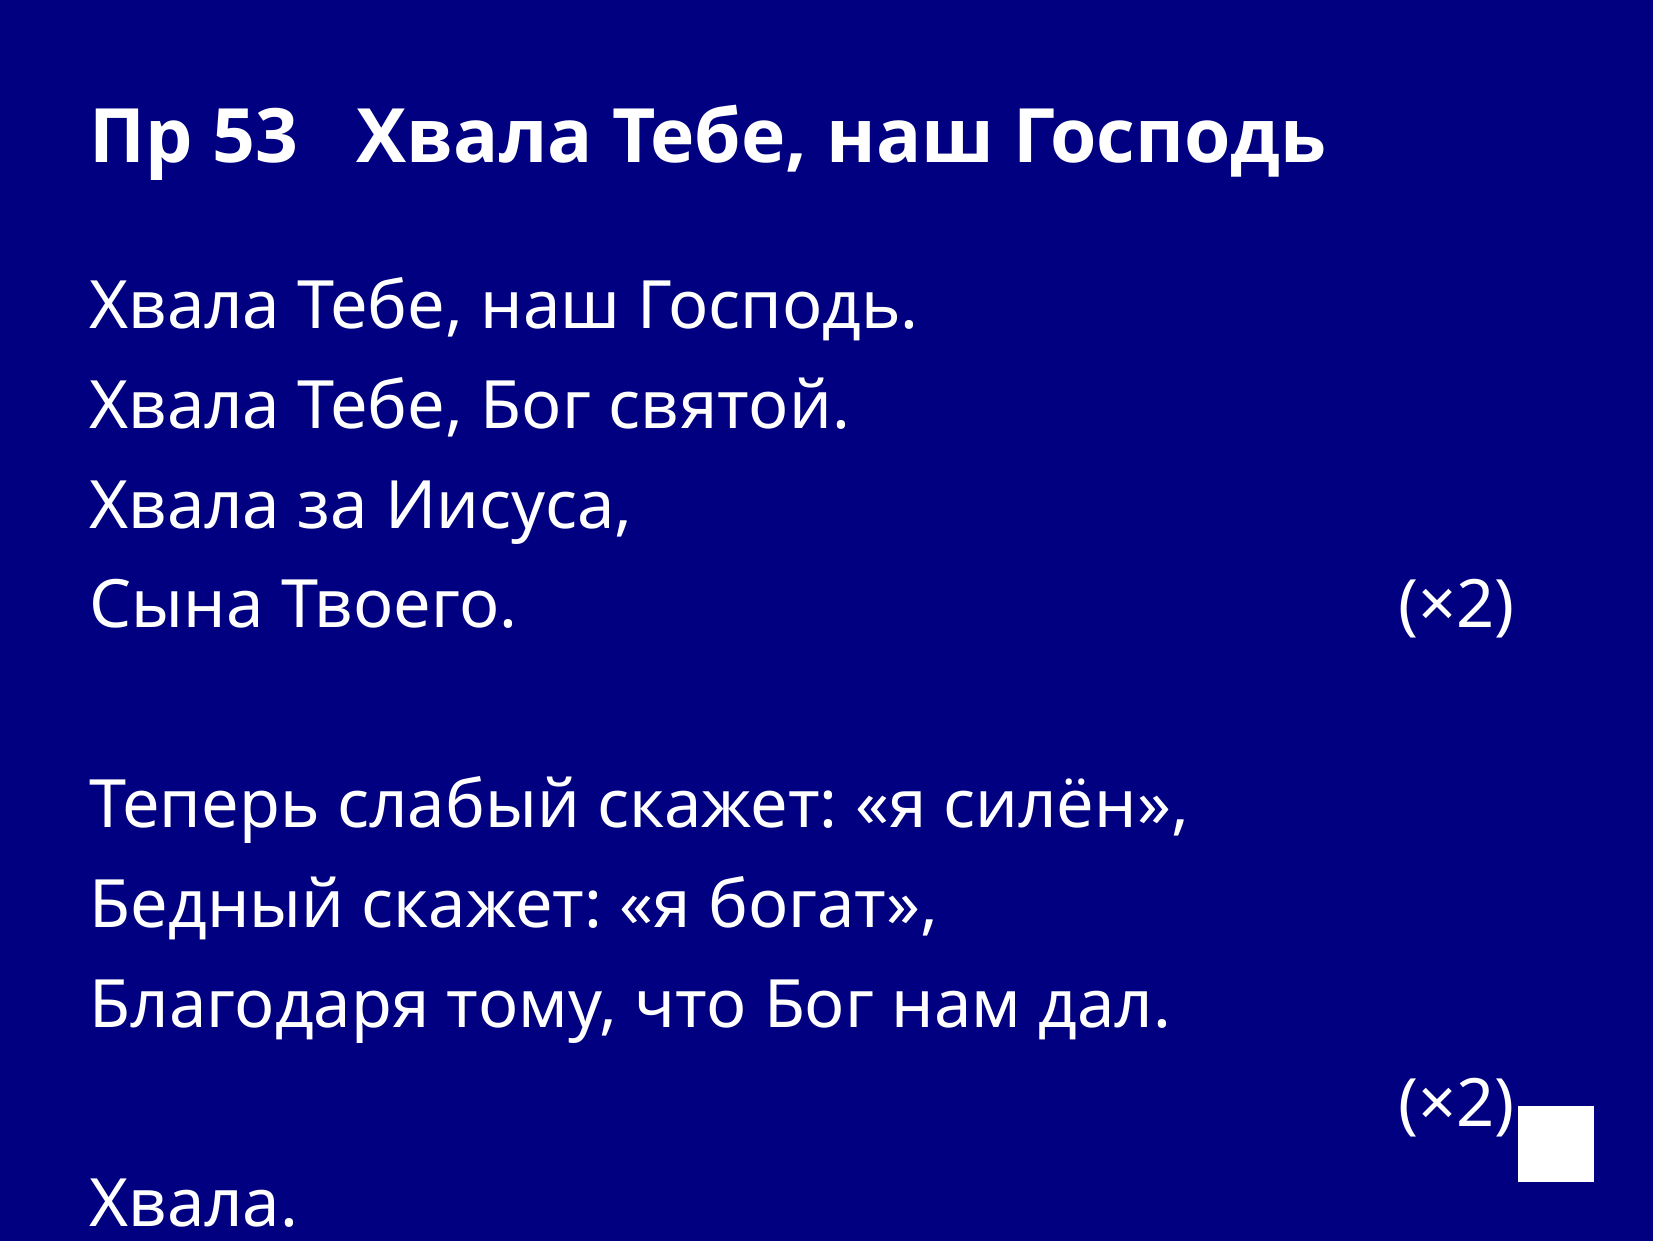

Пр 53 Хвала Тебе, наш Господь
Хвала Тебе, наш Господь.
Хвала Тебе, Бог святой.
Хвала за Иисуса,
Сына Твоего.	(×2)
Теперь слабый скажет: «я силён»,
Бедный скажет: «я богат»,
Благодаря тому, что Бог нам дал.
			(×2)
Хвала.